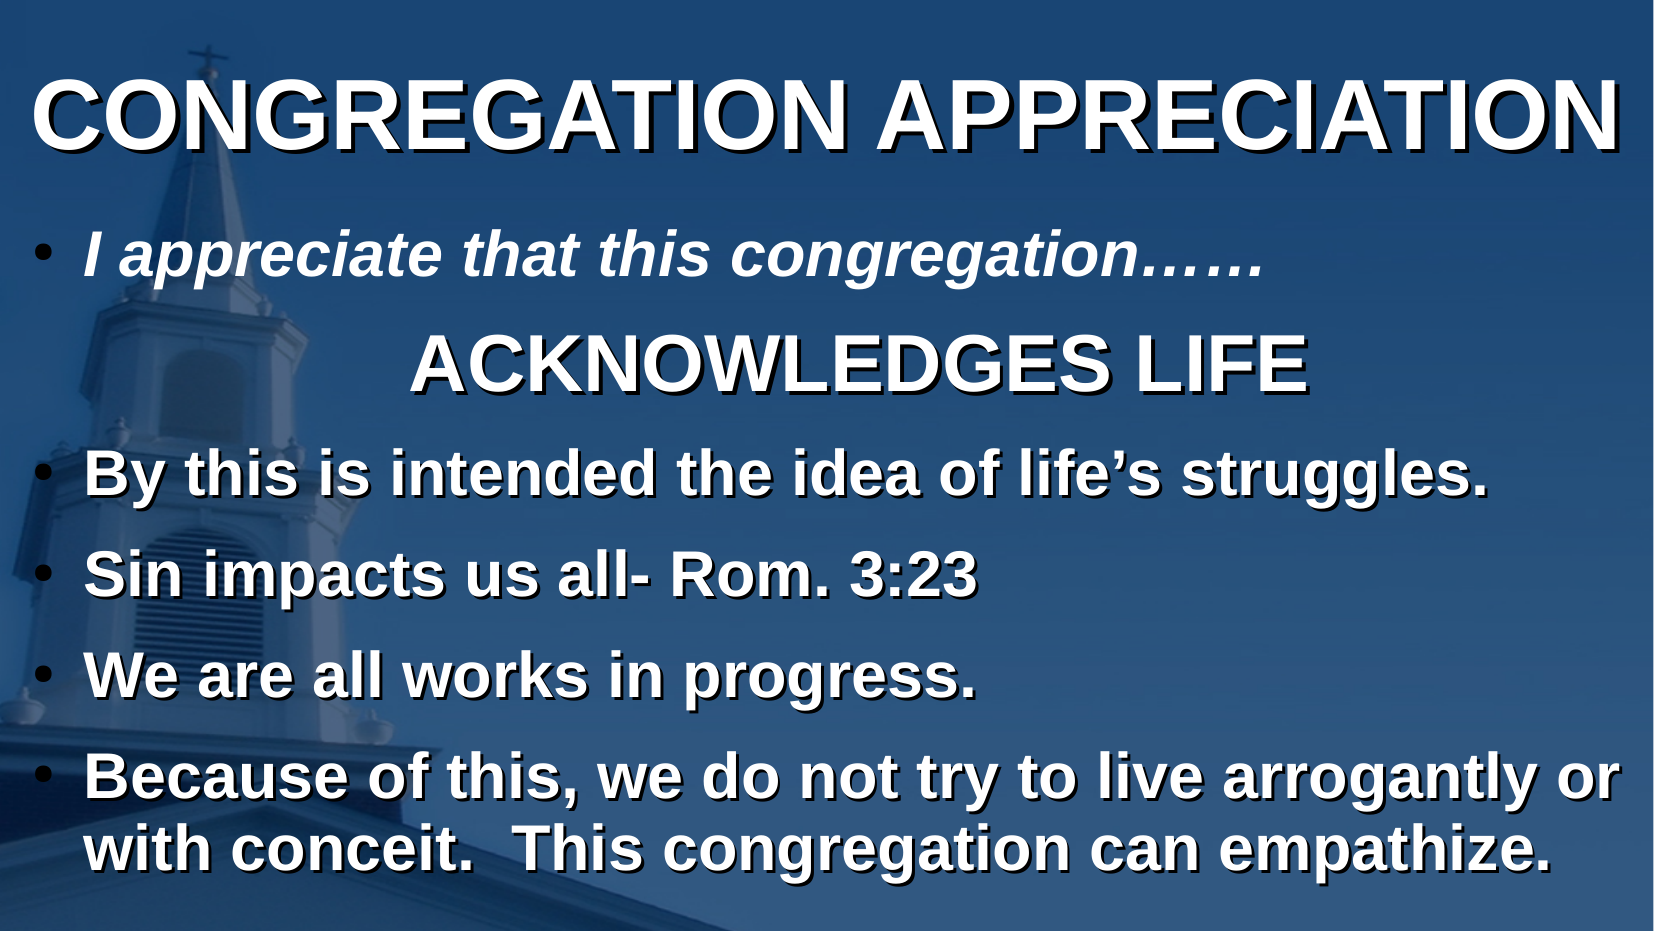

# CONGREGATION APPRECIATION
I appreciate that this congregation……
ACKNOWLEDGES LIFE
By this is intended the idea of life’s struggles.
Sin impacts us all- Rom. 3:23
We are all works in progress.
Because of this, we do not try to live arrogantly or with conceit. This congregation can empathize.